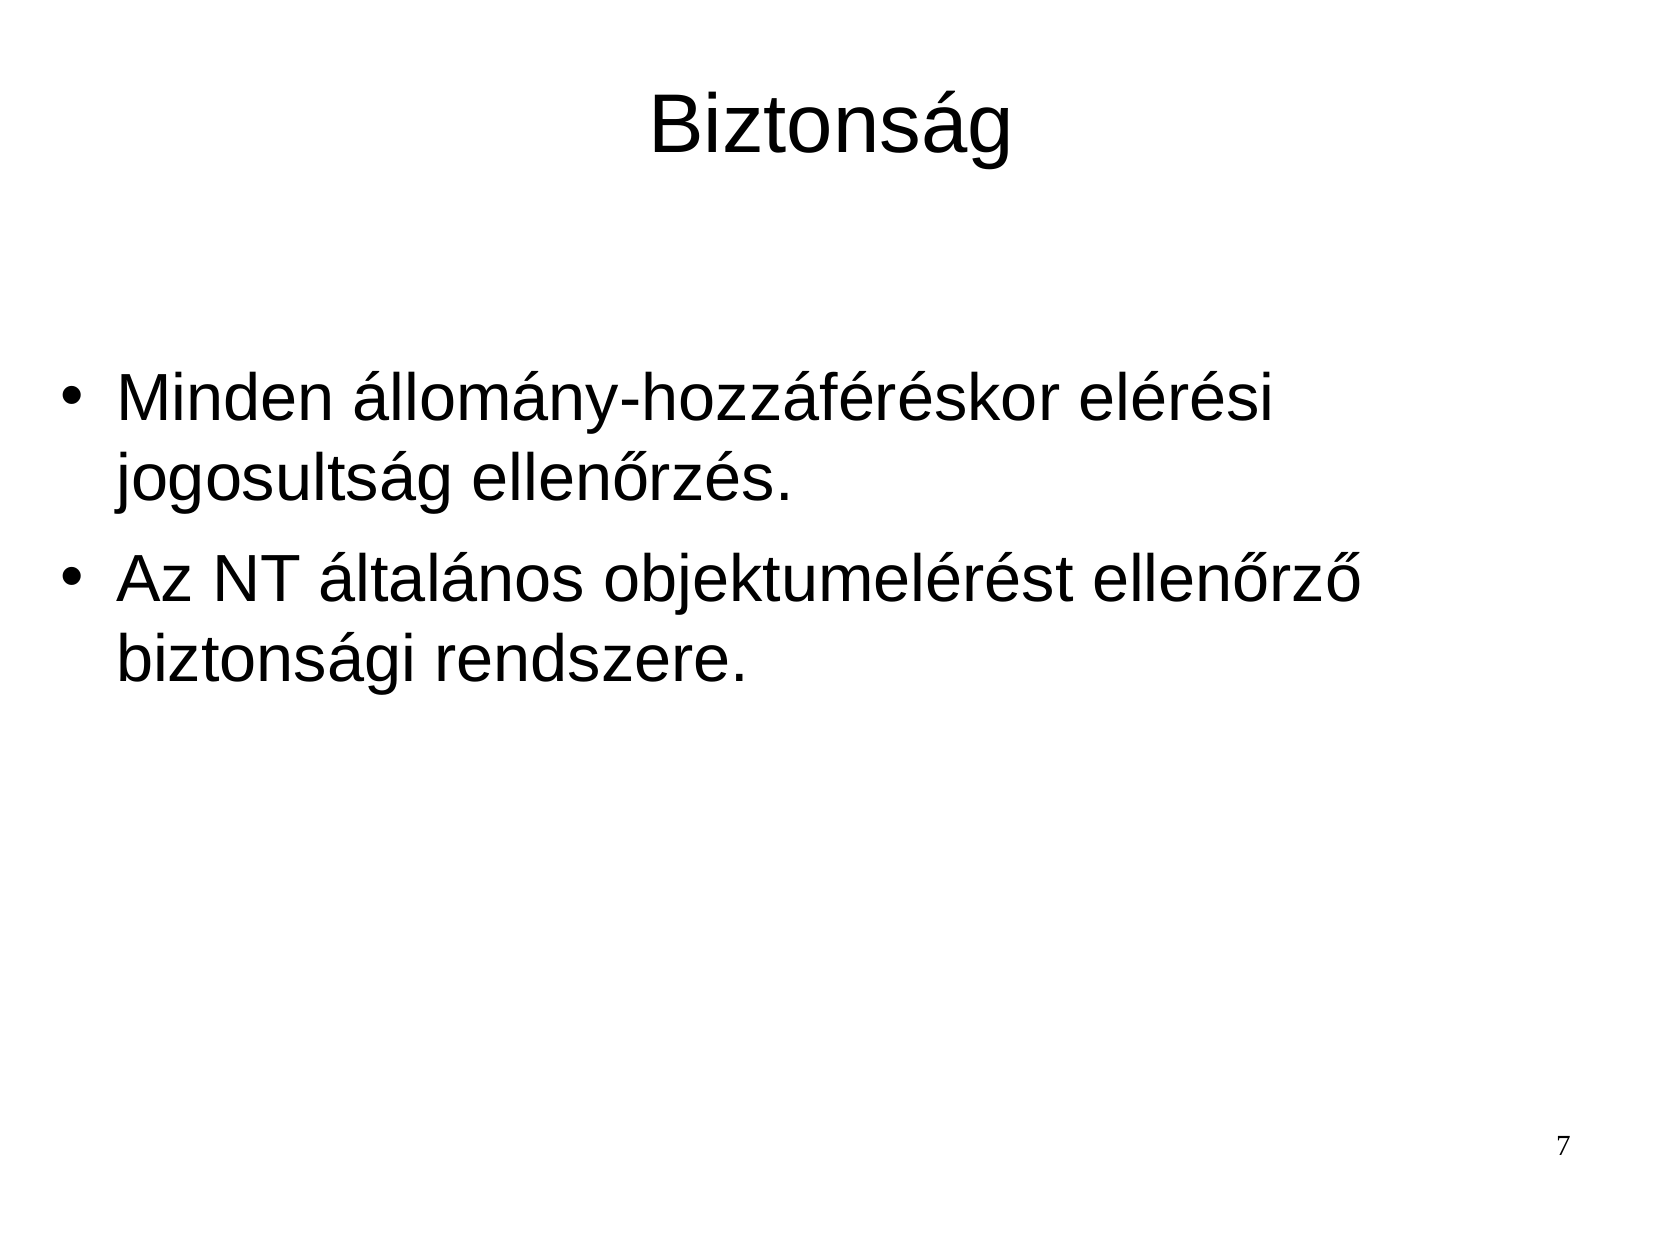

# Biztonság
Minden állomány-hozzáféréskor elérési jogosultság ellenőrzés.
Az NT általános objektumelérést ellenőrző biztonsági rendszere.
7